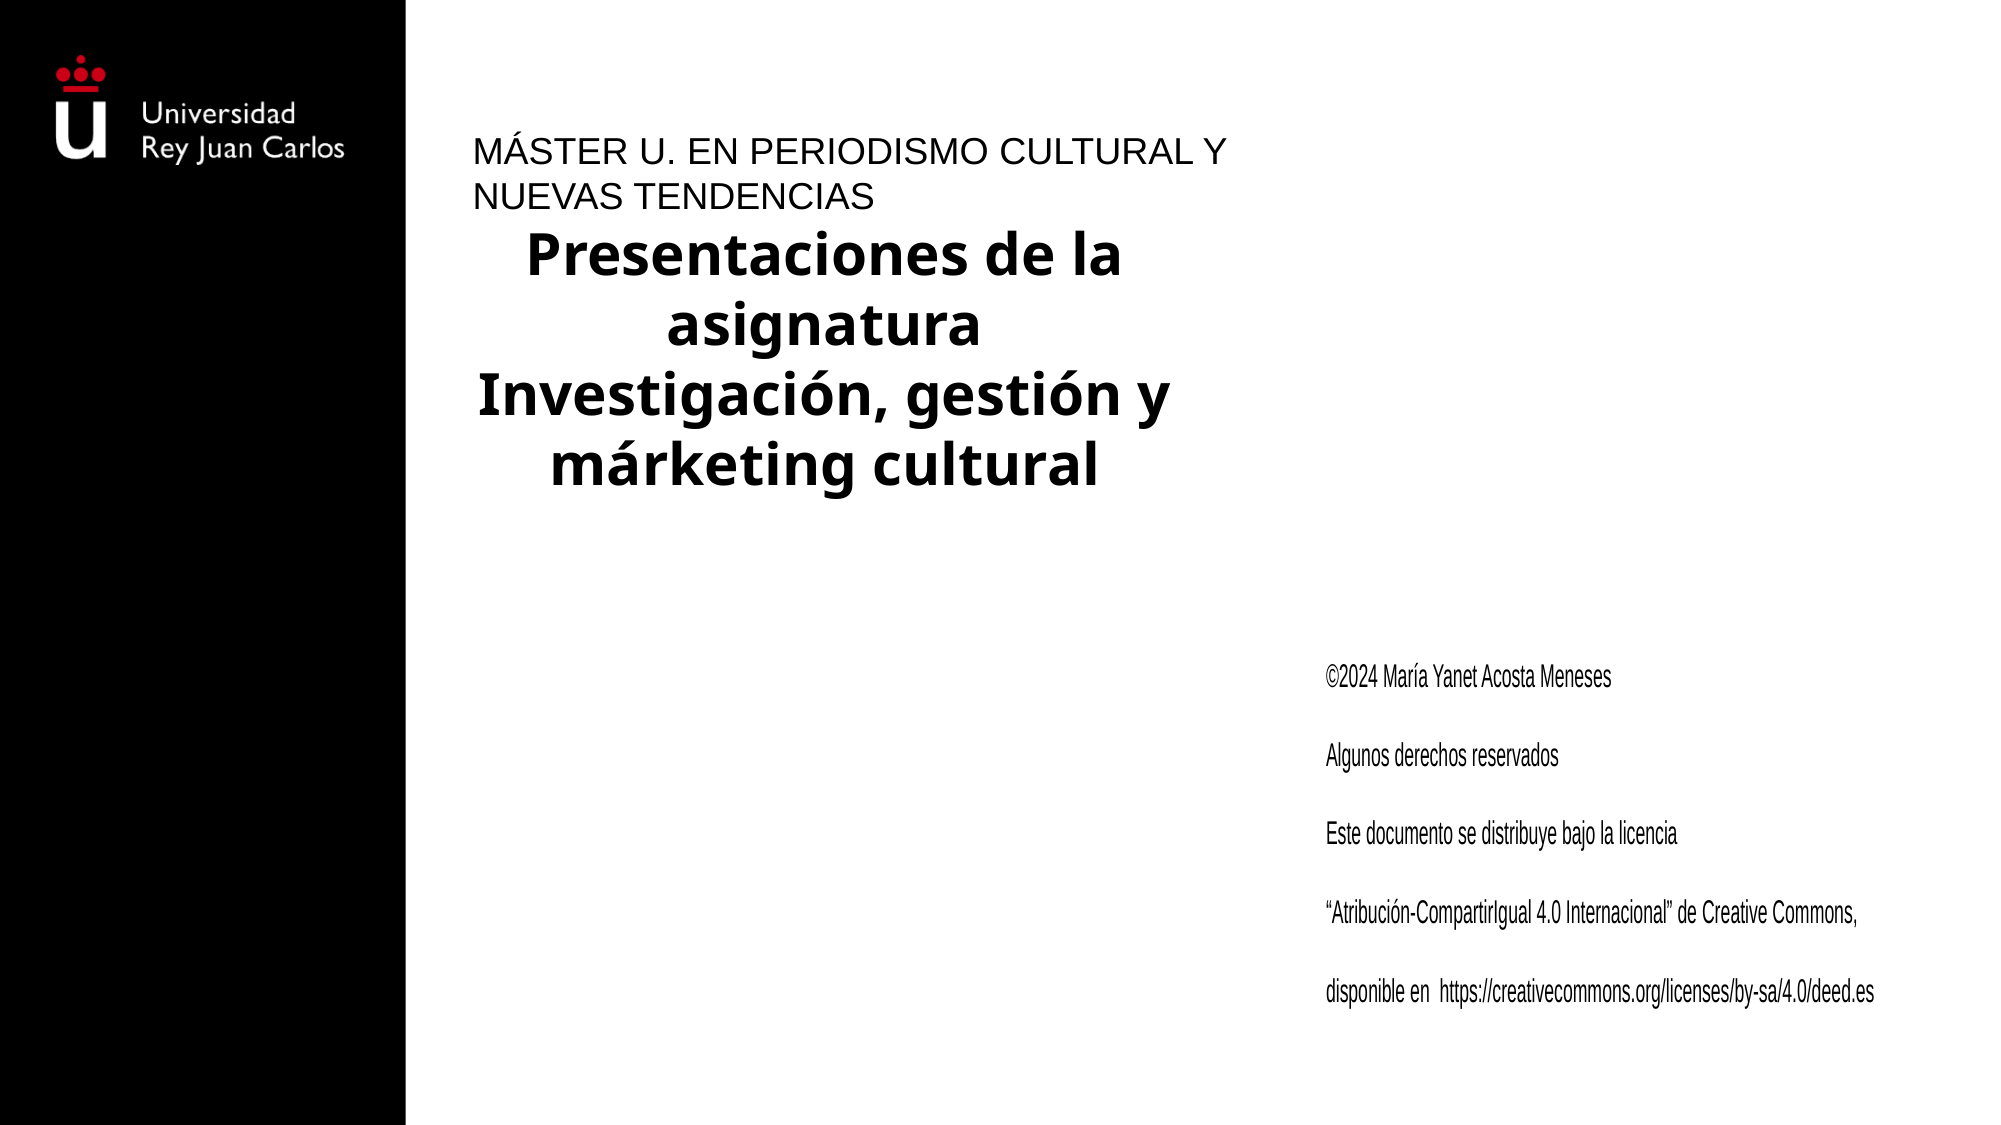

# MÁSTER U. EN PERIODISMO CULTURAL Y NUEVAS TENDENCIAS
Presentaciones de la asignatura
Investigación, gestión y
márketing cultural